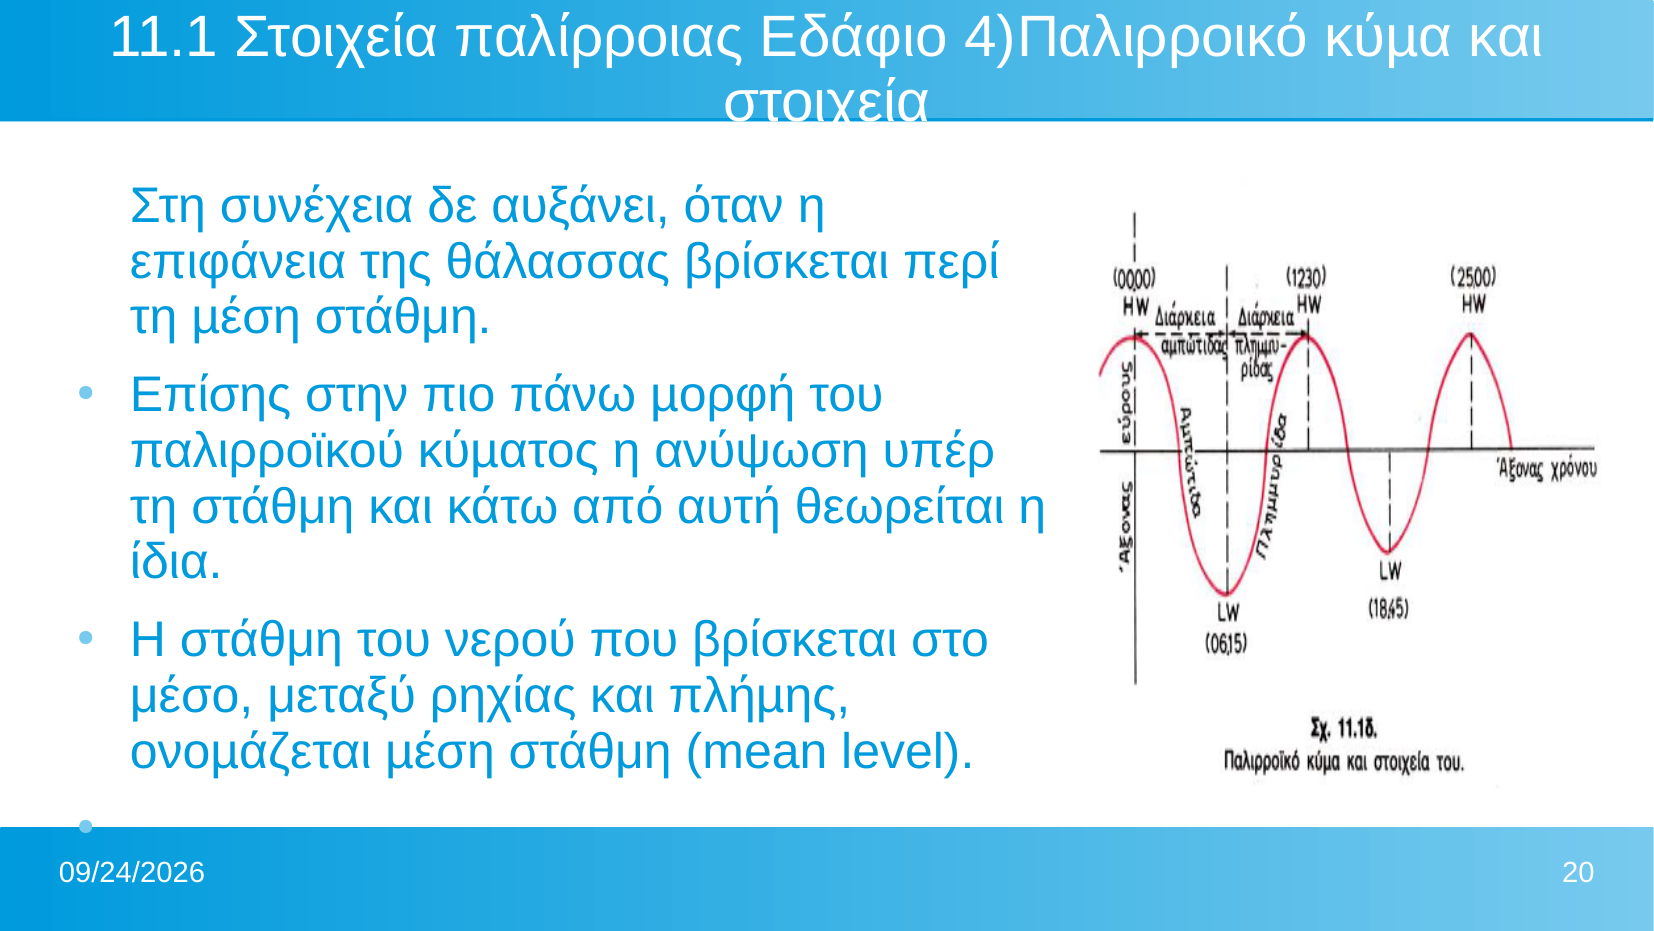

# 11.1 Στοιχεία παλίρροιας Εδάφιο 4)Παλιρροικό κύµα και στοιχεία
Στη συνέχεια δε αυξάνει, όταν η επιφάνεια της θάλασσας βρίσκεται περί τη µέση στάθμη.
Επίσης στην πιο πάνω µορφή του παλιρροϊκού κύµατος η ανύψωση υπέρ τη στάθμη και κάτω από αυτή θεωρείται η ίδια.
Η στάθμη του νερού που βρίσκεται στο μέσο, μεταξύ ρηχίας και πλήµης, ονοµάζεται µέση στάθμη (mean level).
20